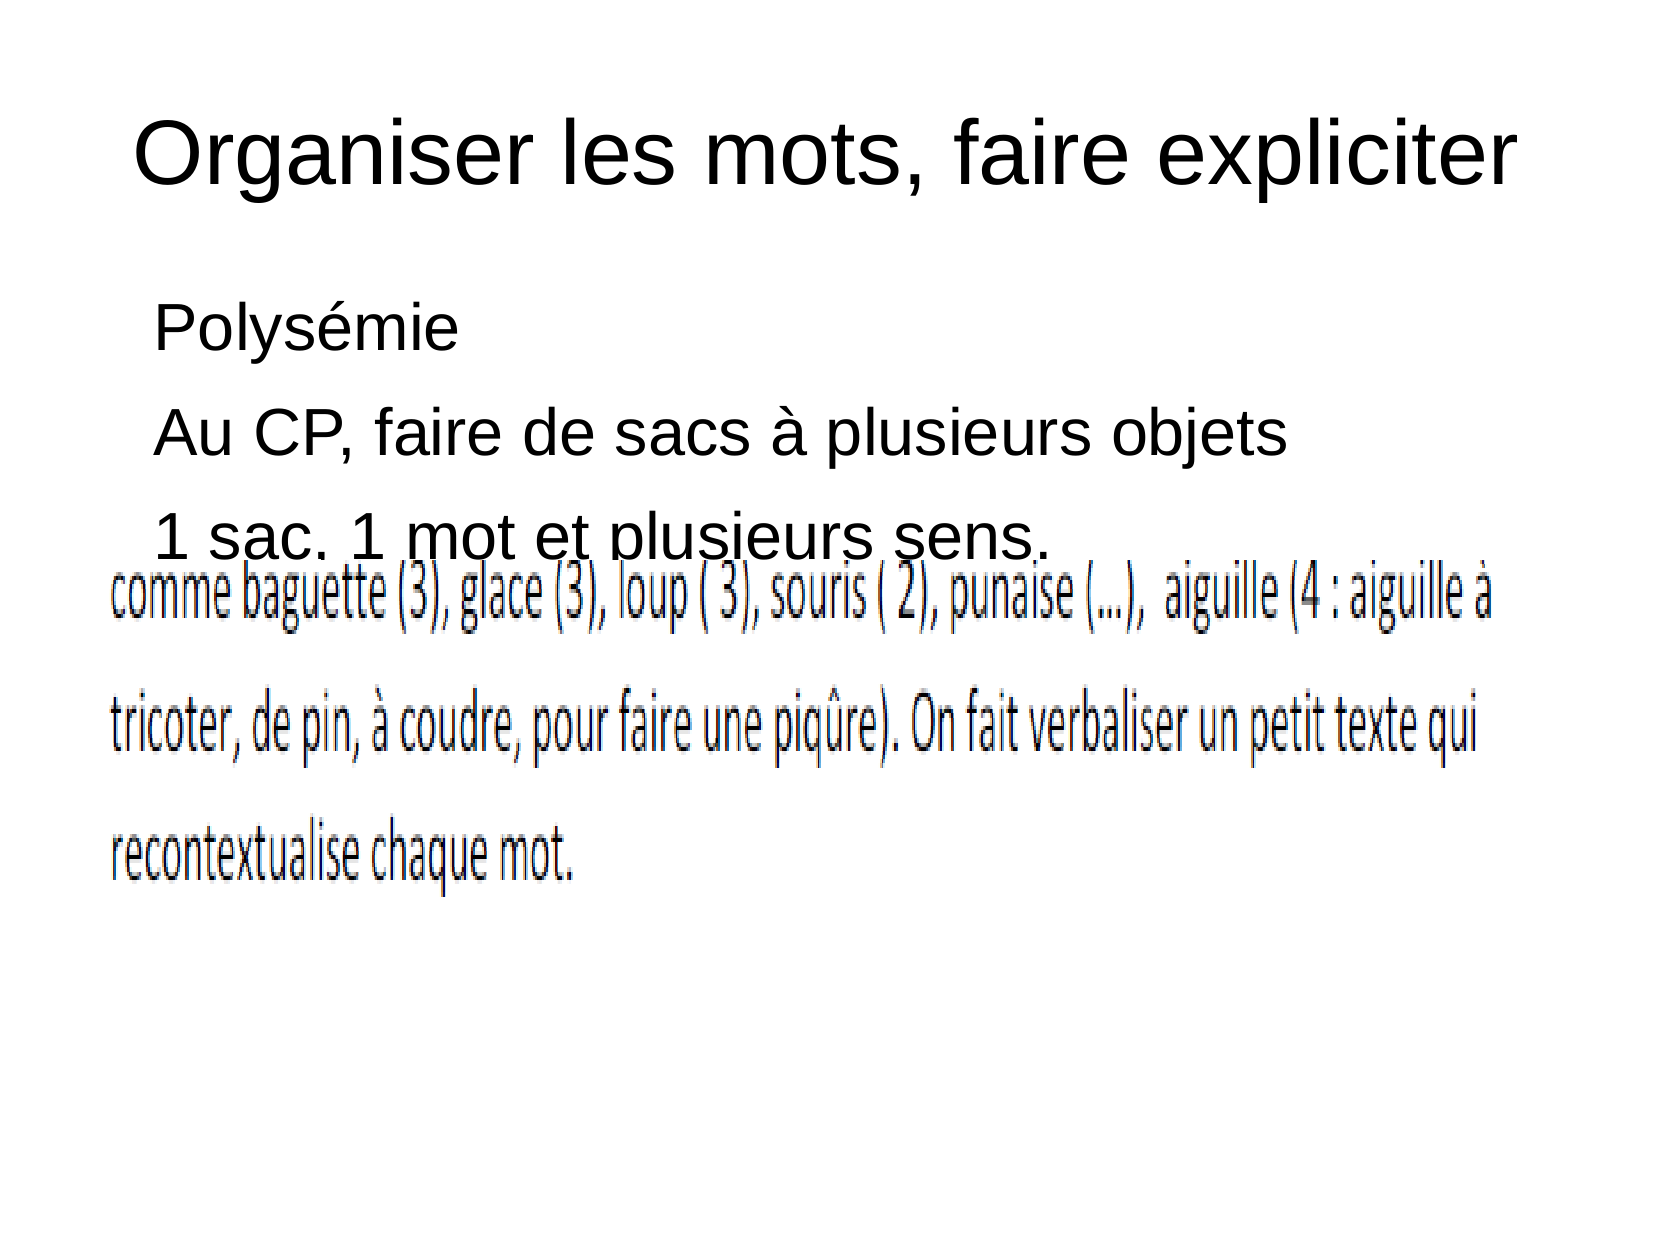

# Organiser les mots, faire expliciter
Polysémie
Au CP, faire de sacs à plusieurs objets
1 sac, 1 mot et plusieurs sens.